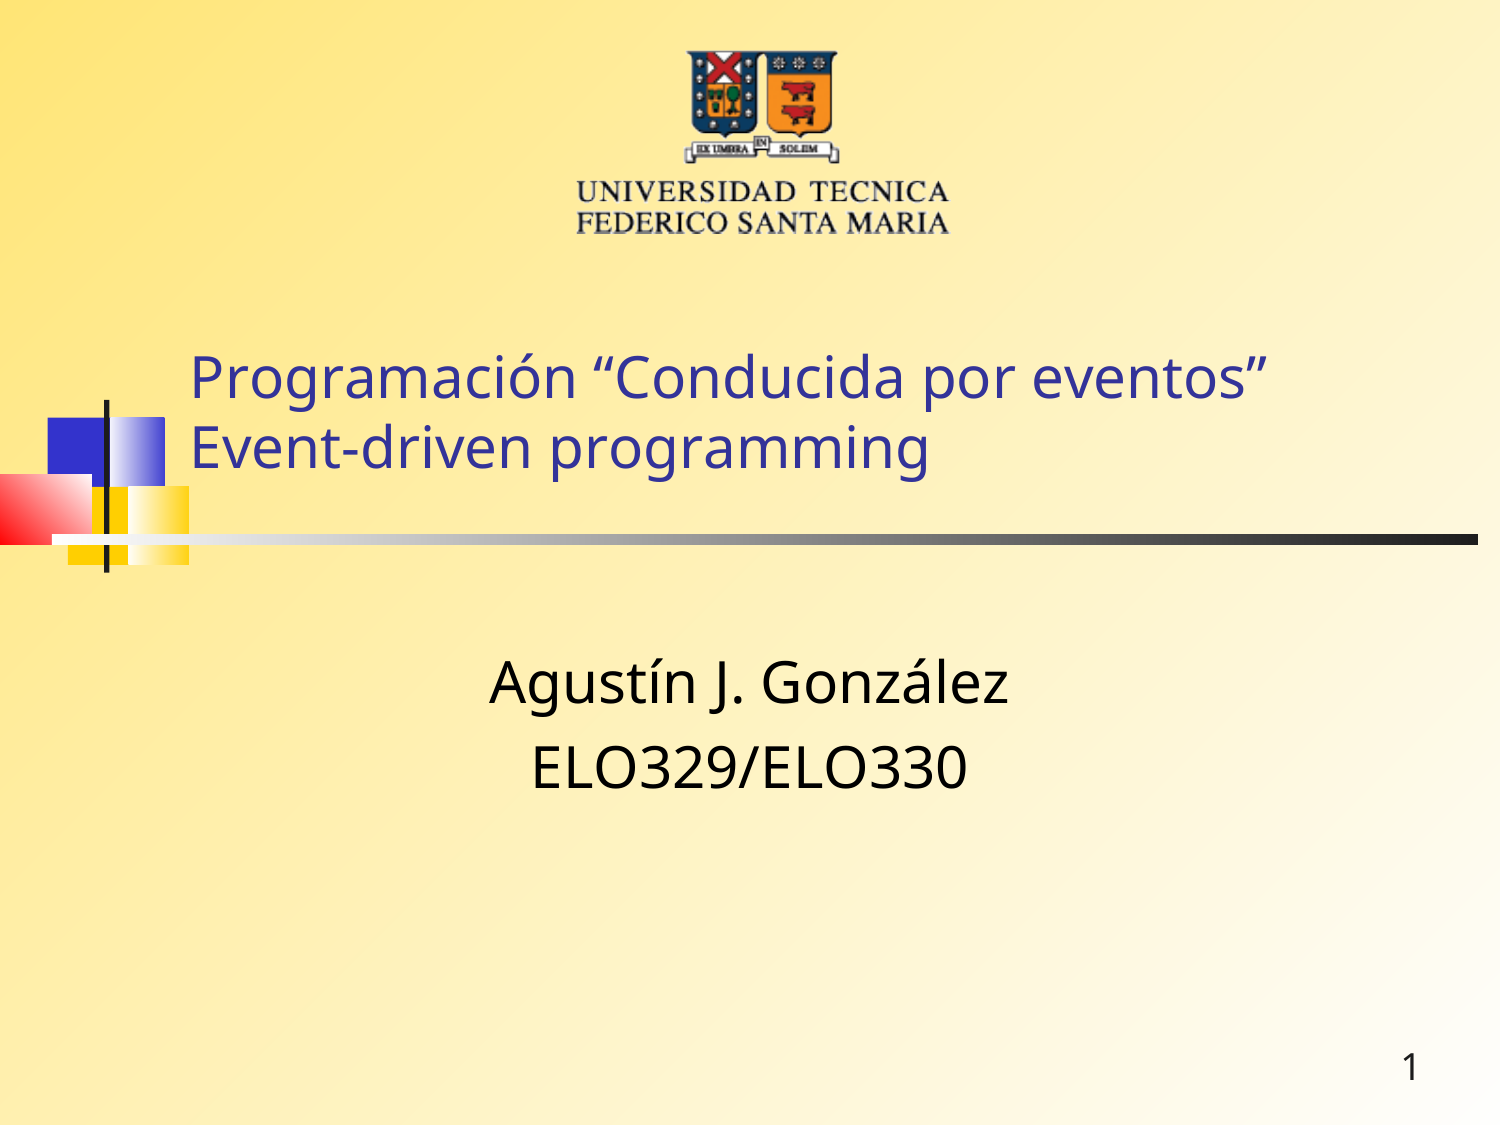

Programación “Conducida por eventos”
Event-driven programming
Agustín J. González
ELO329/ELO330
1